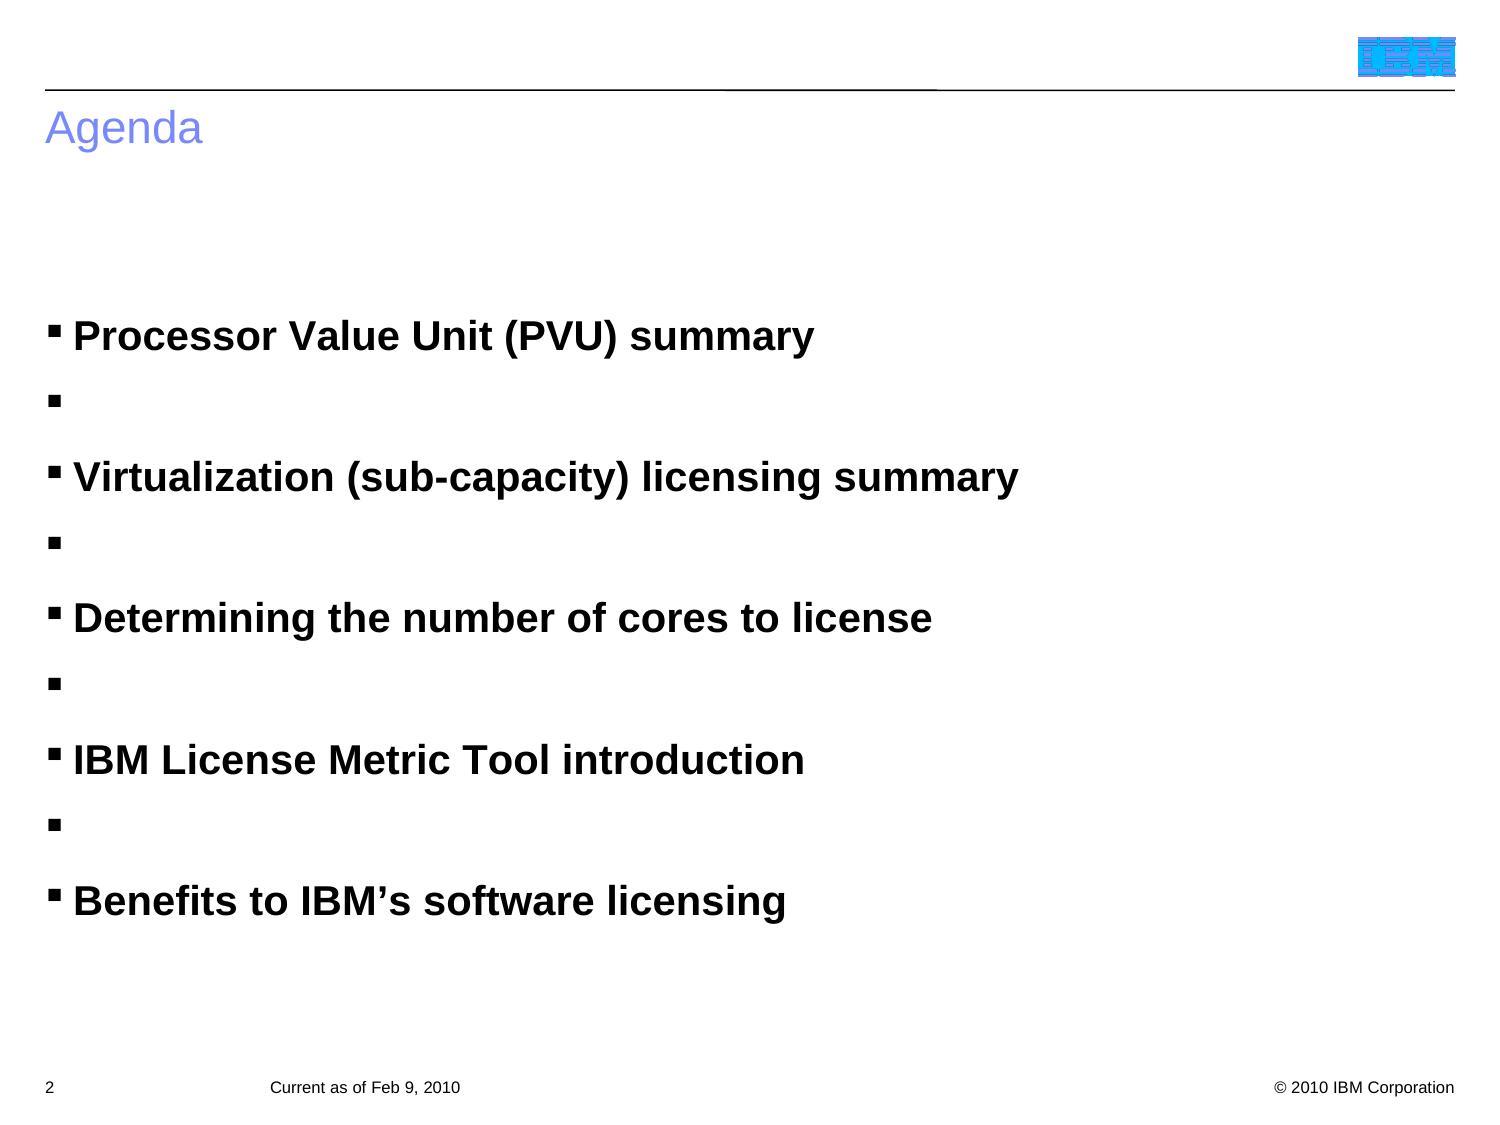

# Agenda
Processor Value Unit (PVU) summary
Virtualization (sub-capacity) licensing summary
Determining the number of cores to license
IBM License Metric Tool introduction
Benefits to IBM’s software licensing
2
Current as of Feb 9, 2010